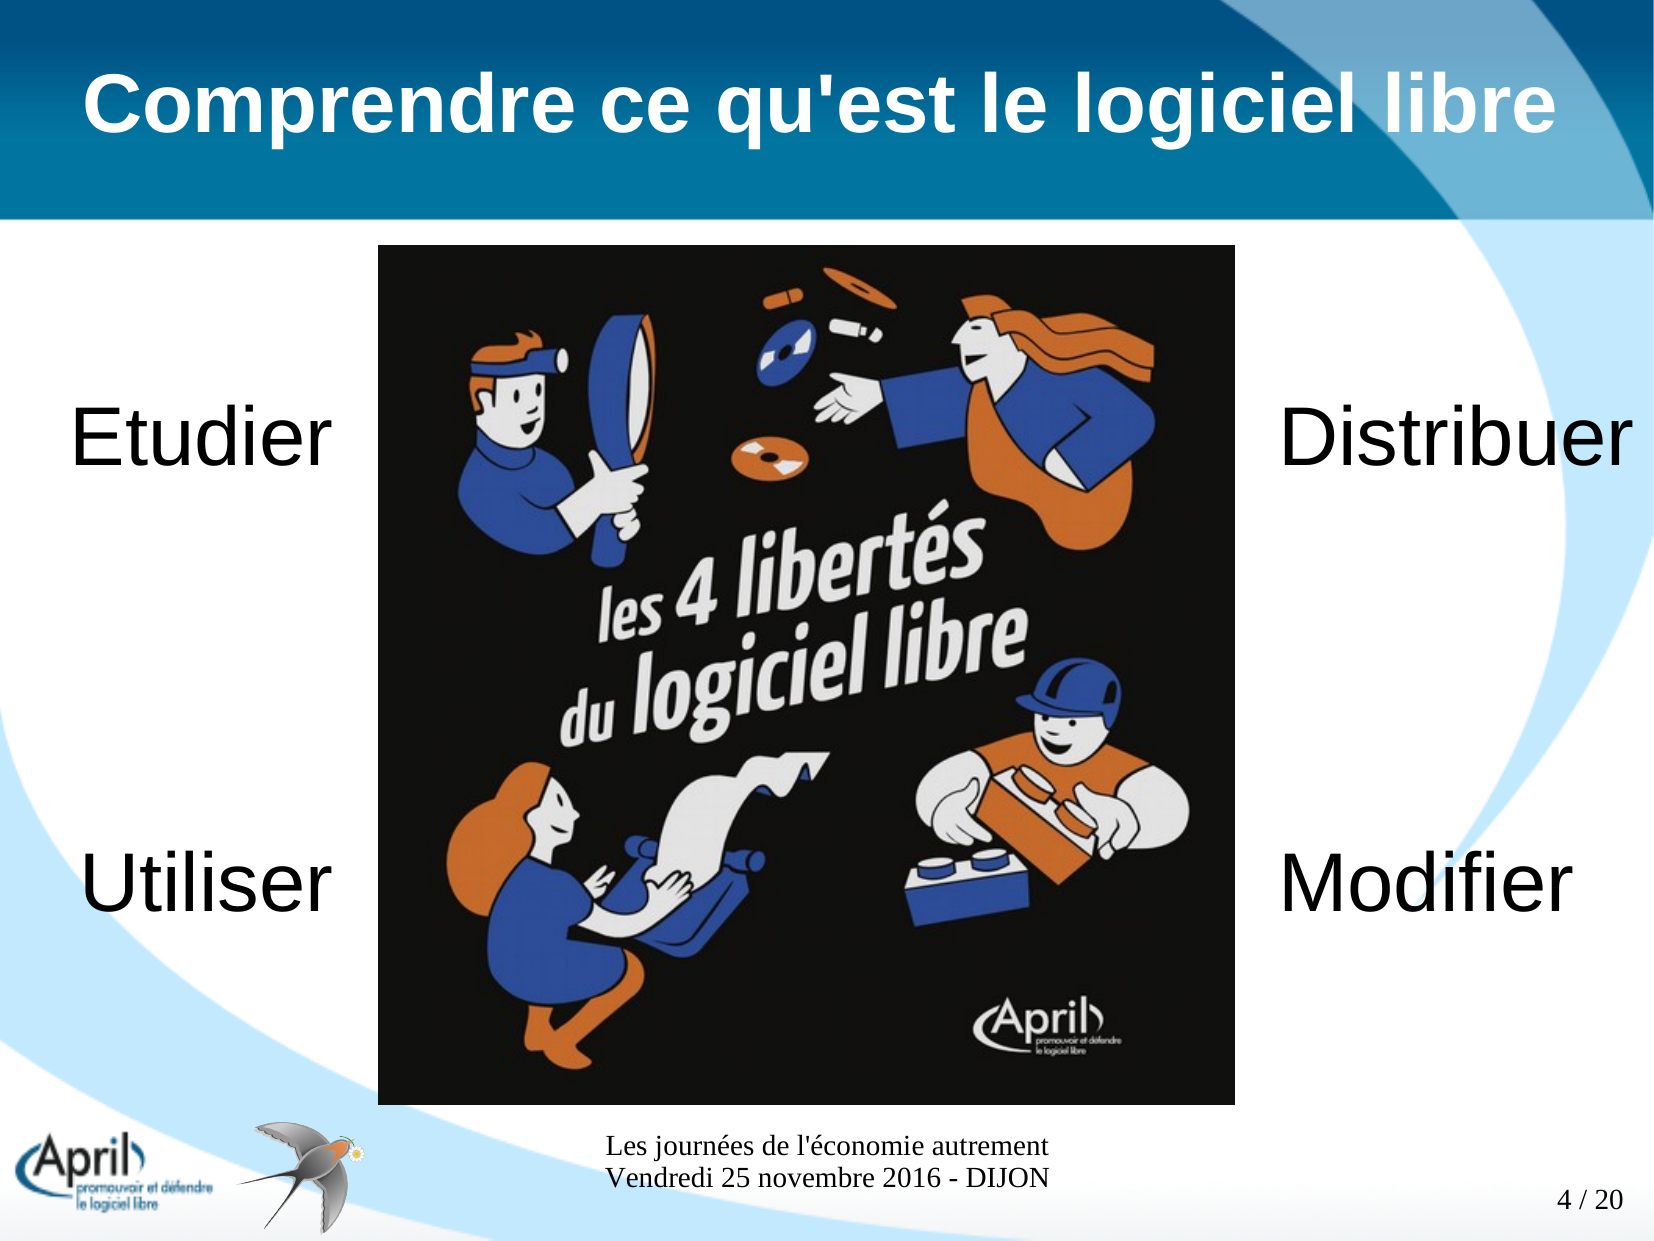

# Comprendre ce qu'est le logiciel libre
Etudier
Distribuer
Utiliser
Modifier
17 novembre 2014 - CNAJEP
4